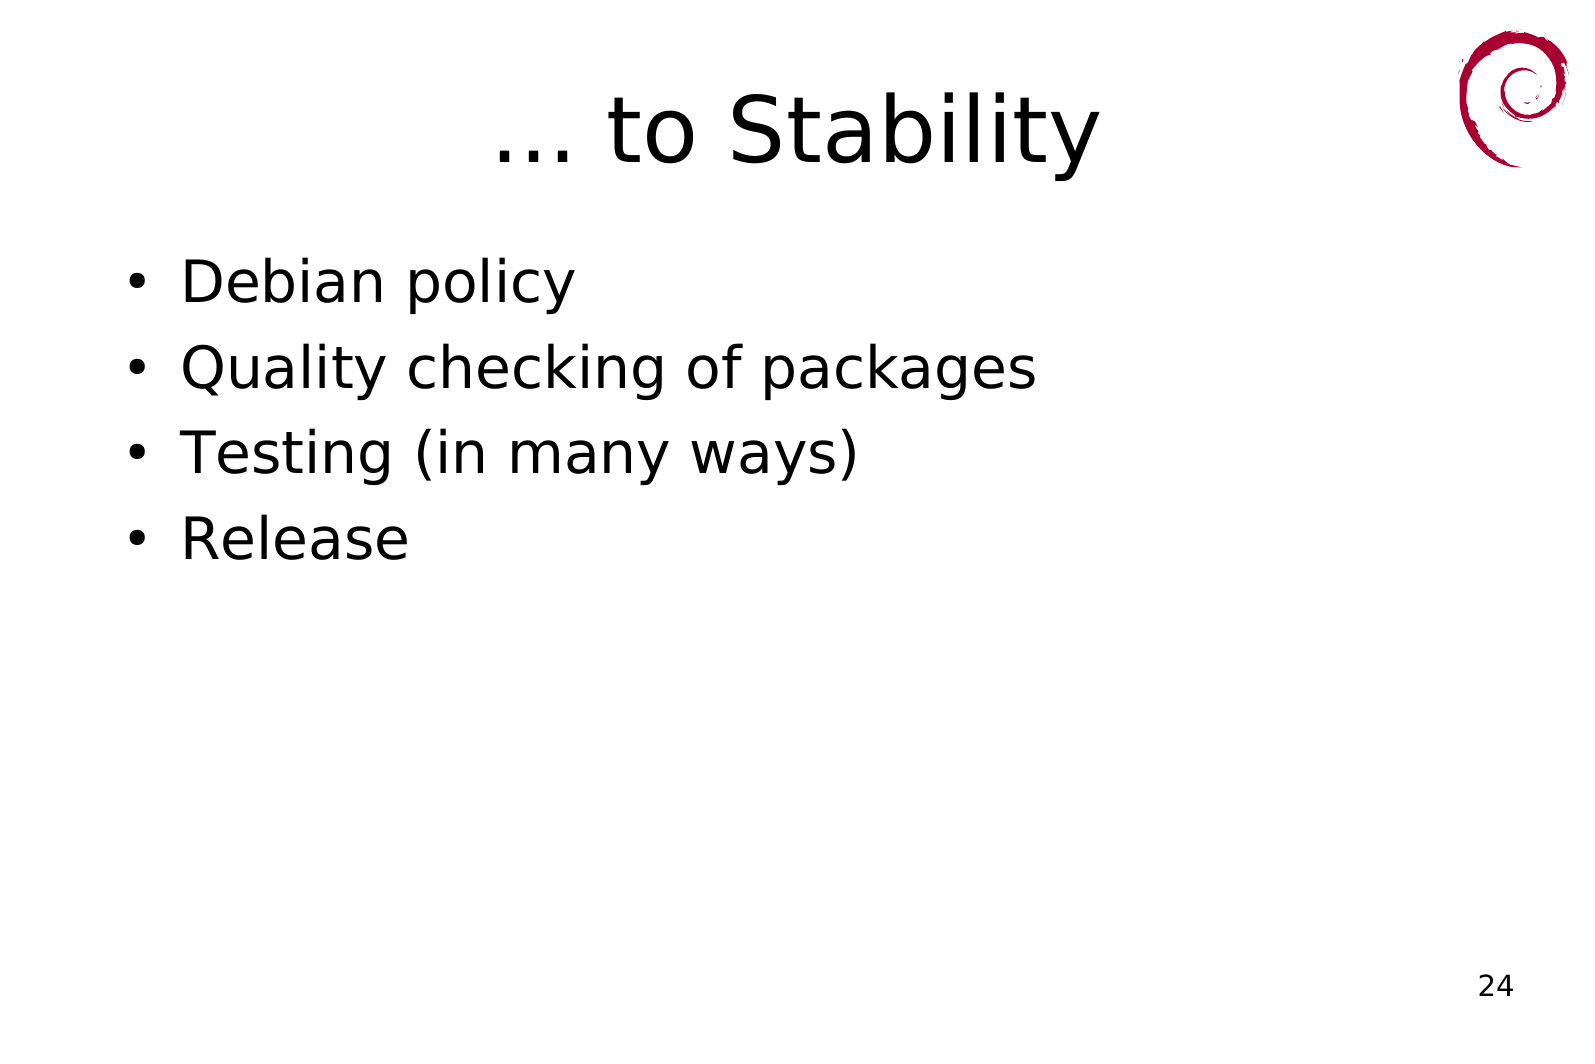

# ... to Stability
Debian policy
Quality checking of packages
Testing (in many ways)
Release
24